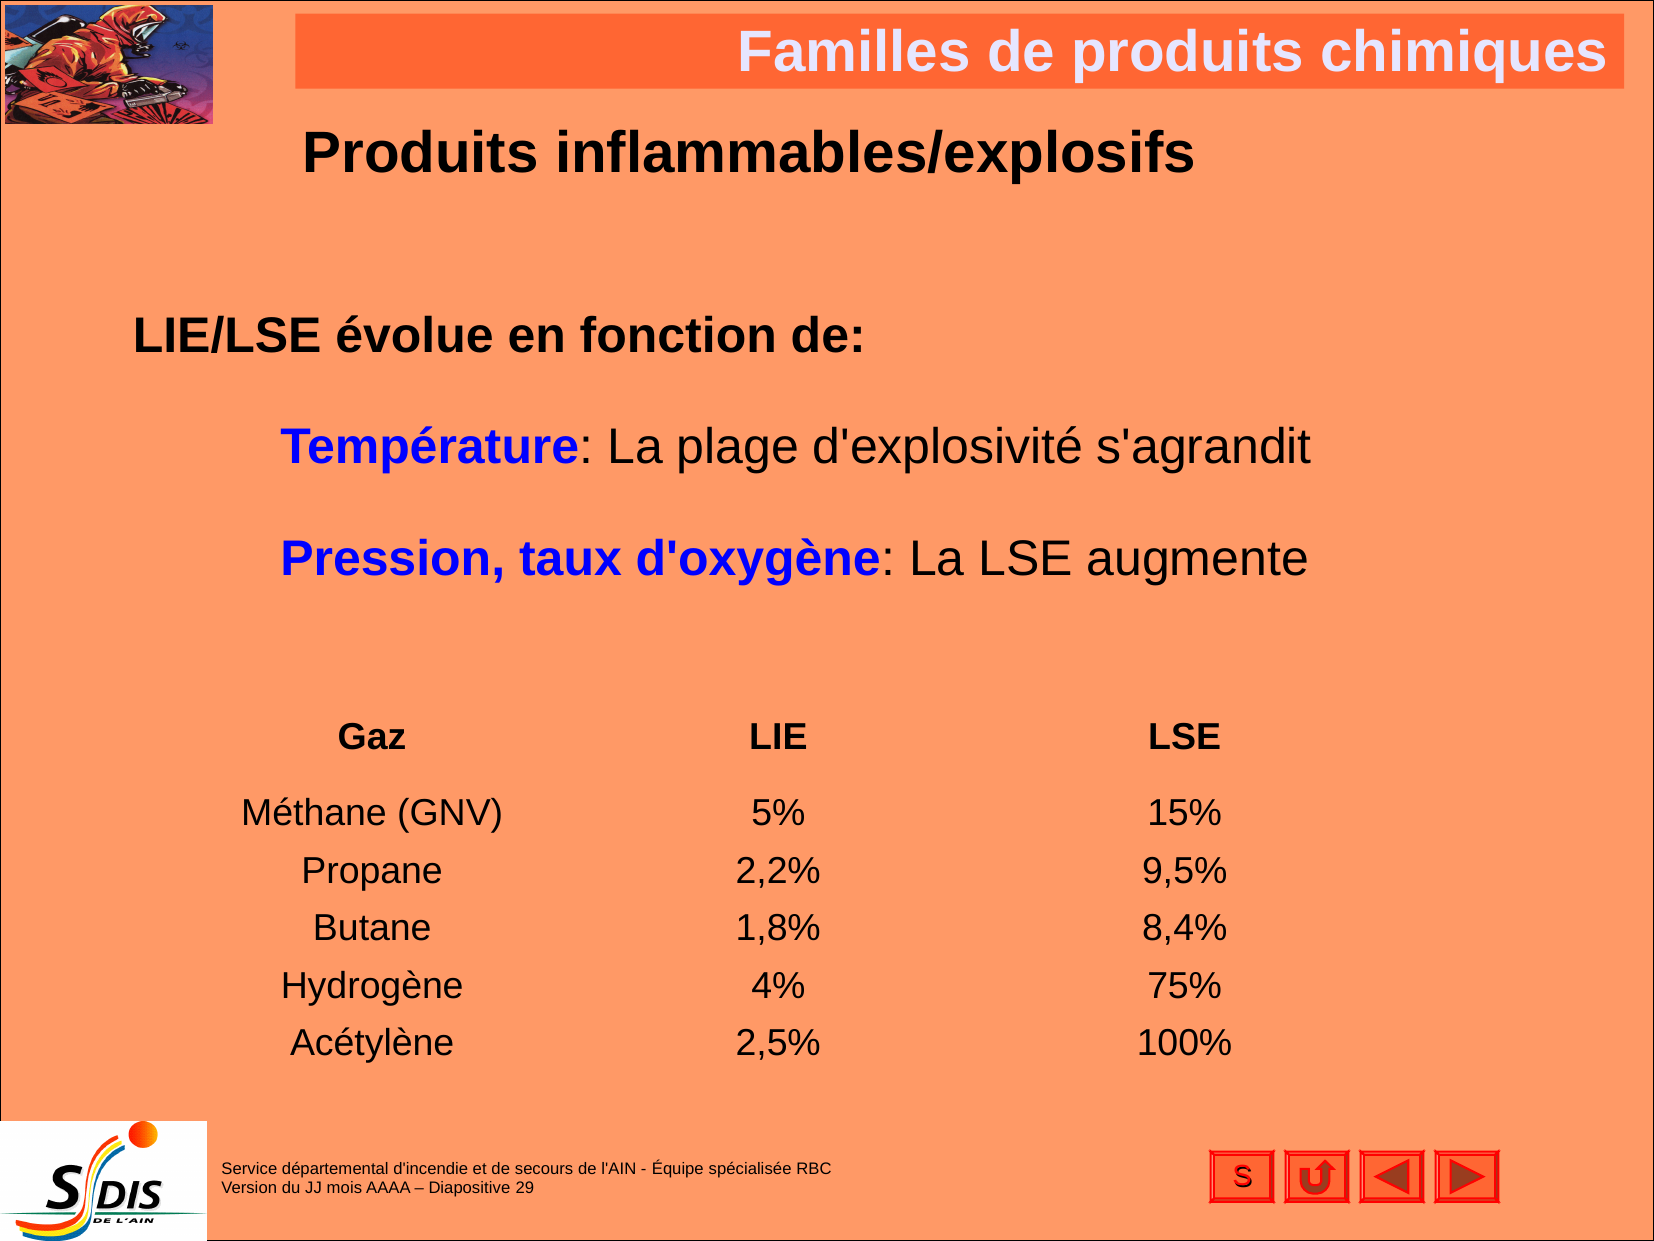

Familles de produits chimiques
Produits inflammables/explosifs
LIE/LSE évolue en fonction de:
		Température: La plage d'explosivité s'agrandit
		Pression, taux d'oxygène: La LSE augmente
| Gaz | LIE | LSE |
| --- | --- | --- |
| Méthane (GNV) | 5% | 15% |
| Propane | 2,2% | 9,5% |
| Butane | 1,8% | 8,4% |
| Hydrogène | 4% | 75% |
| Acétylène | 2,5% | 100% |